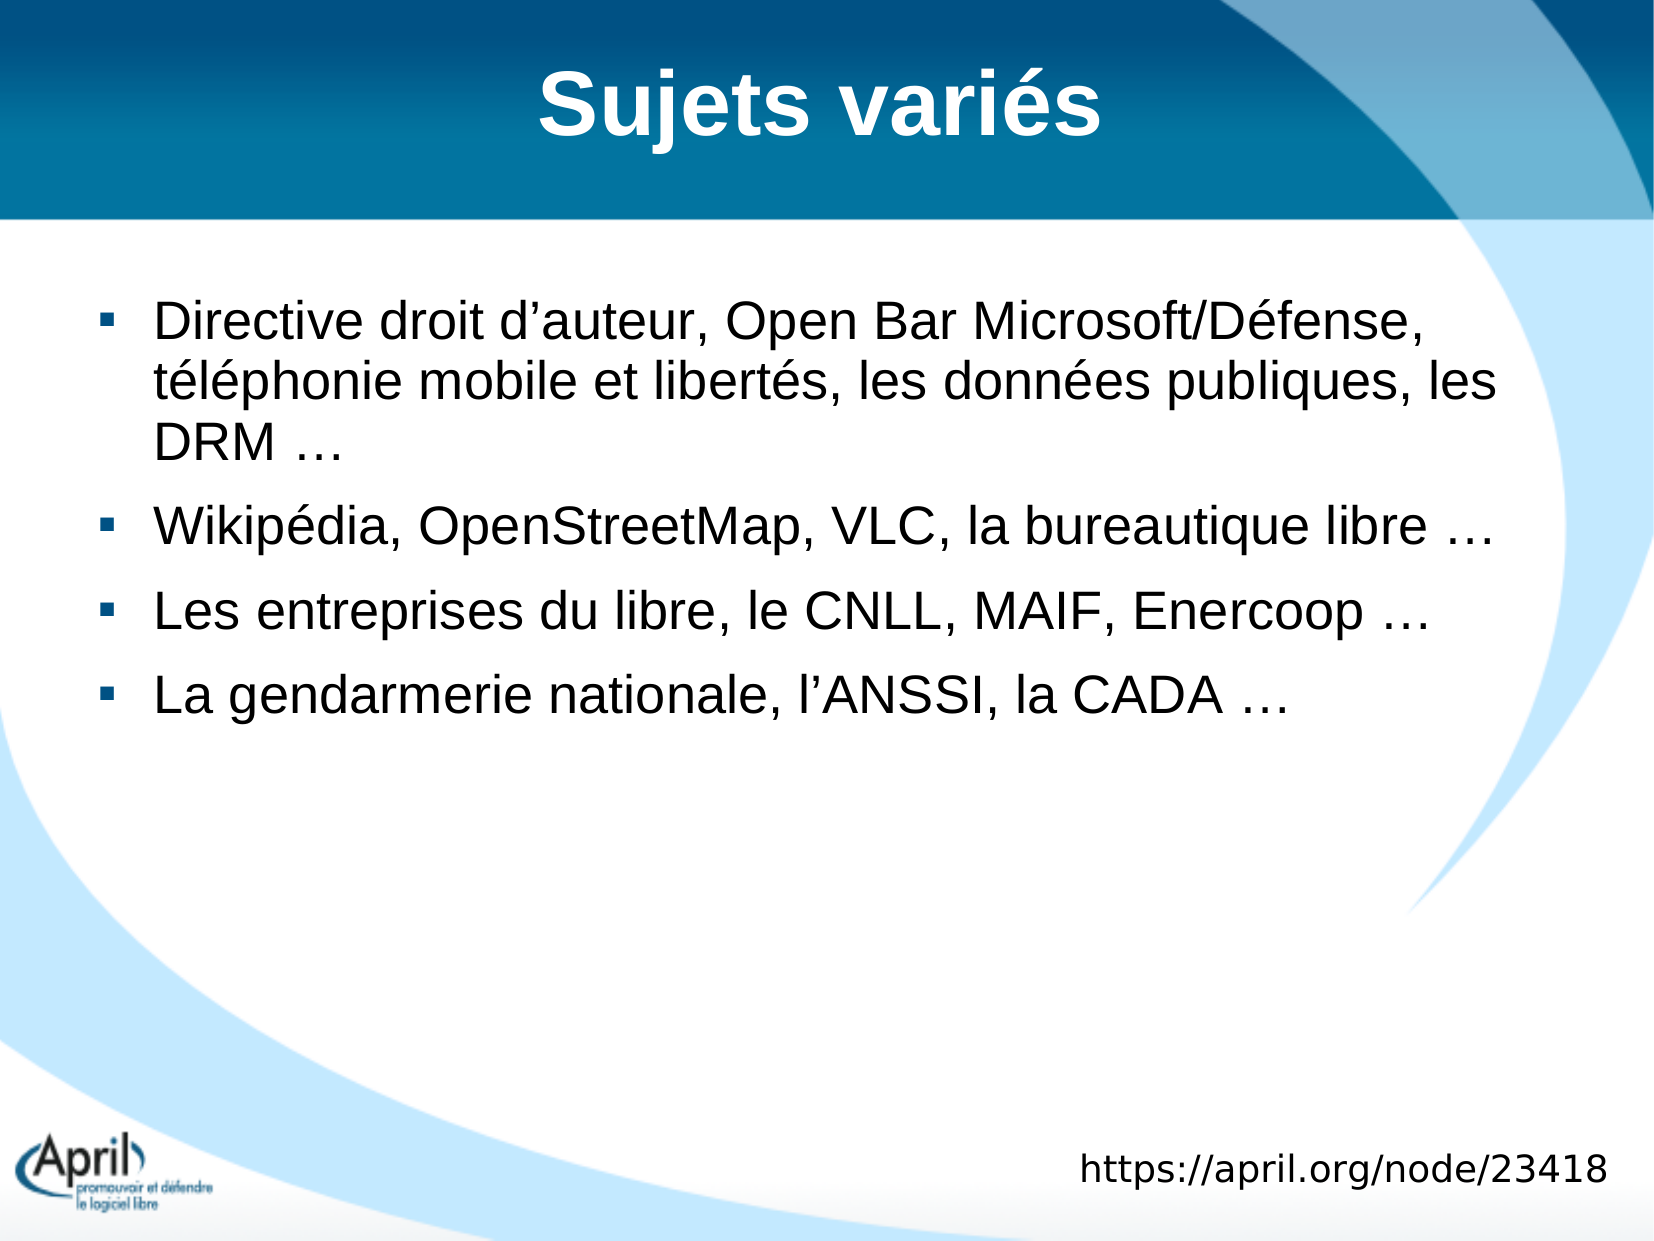

# Sujets variés
Directive droit d’auteur, Open Bar Microsoft/Défense, téléphonie mobile et libertés, les données publiques, les DRM …
Wikipédia, OpenStreetMap, VLC, la bureautique libre …
Les entreprises du libre, le CNLL, MAIF, Enercoop …
La gendarmerie nationale, l’ANSSI, la CADA …